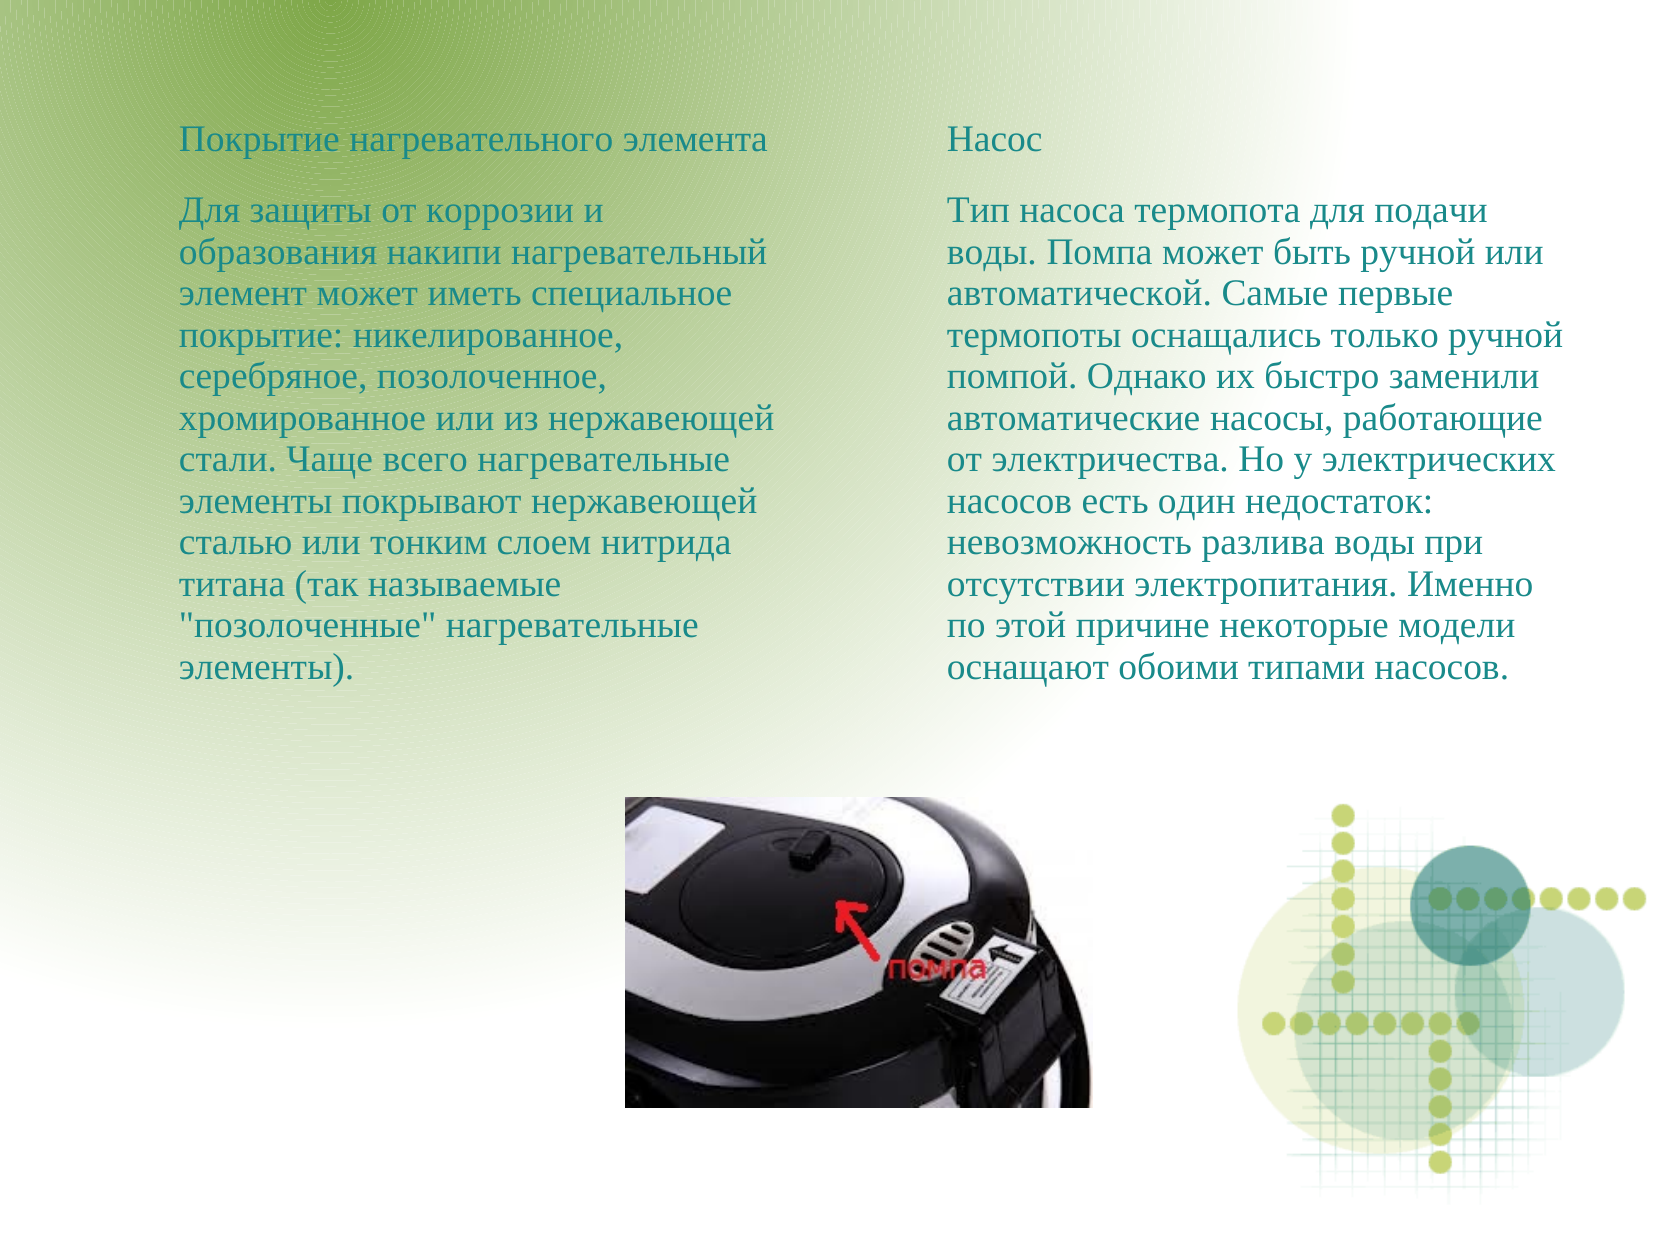

# Покрытие нагревательного элемента
Для защиты от коррозии и образования накипи нагревательный элемент может иметь специальное покрытие: никелированное, серебряное, позолоченное, хромированное или из нержавеющей стали. Чаще всего нагревательные элементы покрывают нержавеющей сталью или тонким слоем нитрида титана (так называемые "позолоченные" нагревательные элементы).
Насос
Тип насоса термопота для подачи воды. Помпа может быть ручной или автоматической. Самые первые термопоты оснащались только ручной помпой. Однако их быстро заменили автоматические насосы, работающие от электричества. Но у электрических насосов есть один недостаток: невозможность разлива воды при отсутствии электропитания. Именно по этой причине некоторые модели оснащают обоими типами насосов.